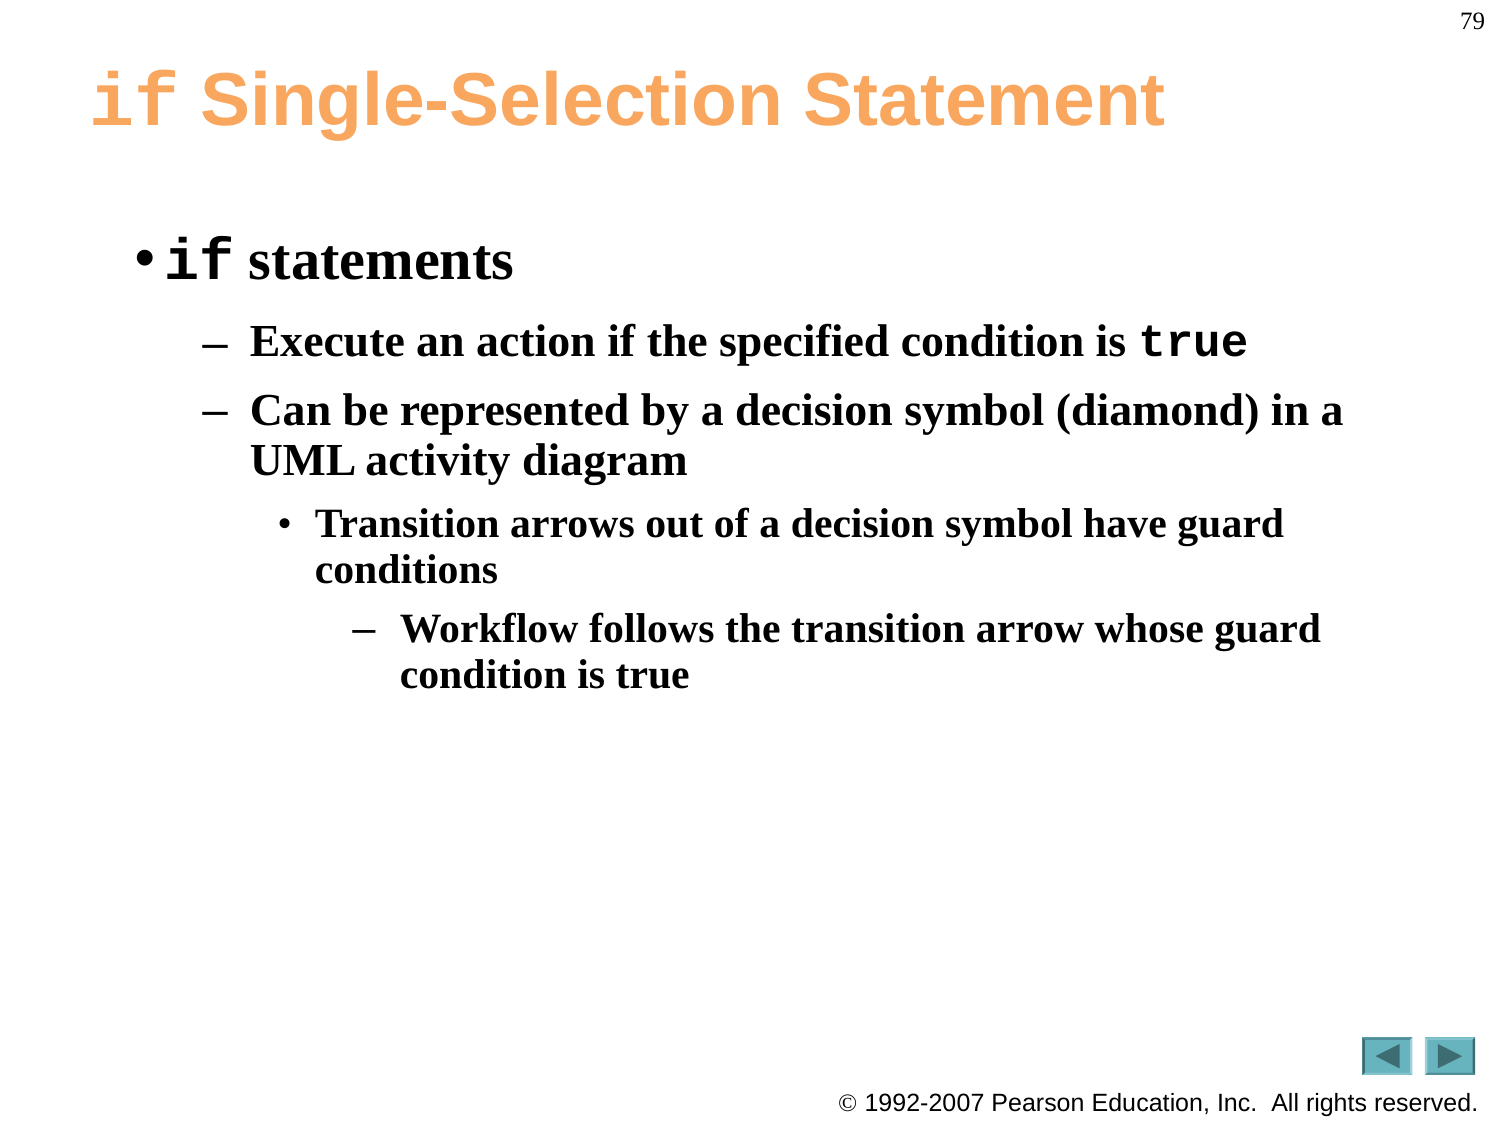

79
# if Single-Selection Statement
if statements
Execute an action if the specified condition is true
Can be represented by a decision symbol (diamond) in a UML activity diagram
Transition arrows out of a decision symbol have guard conditions
Workflow follows the transition arrow whose guard condition is true